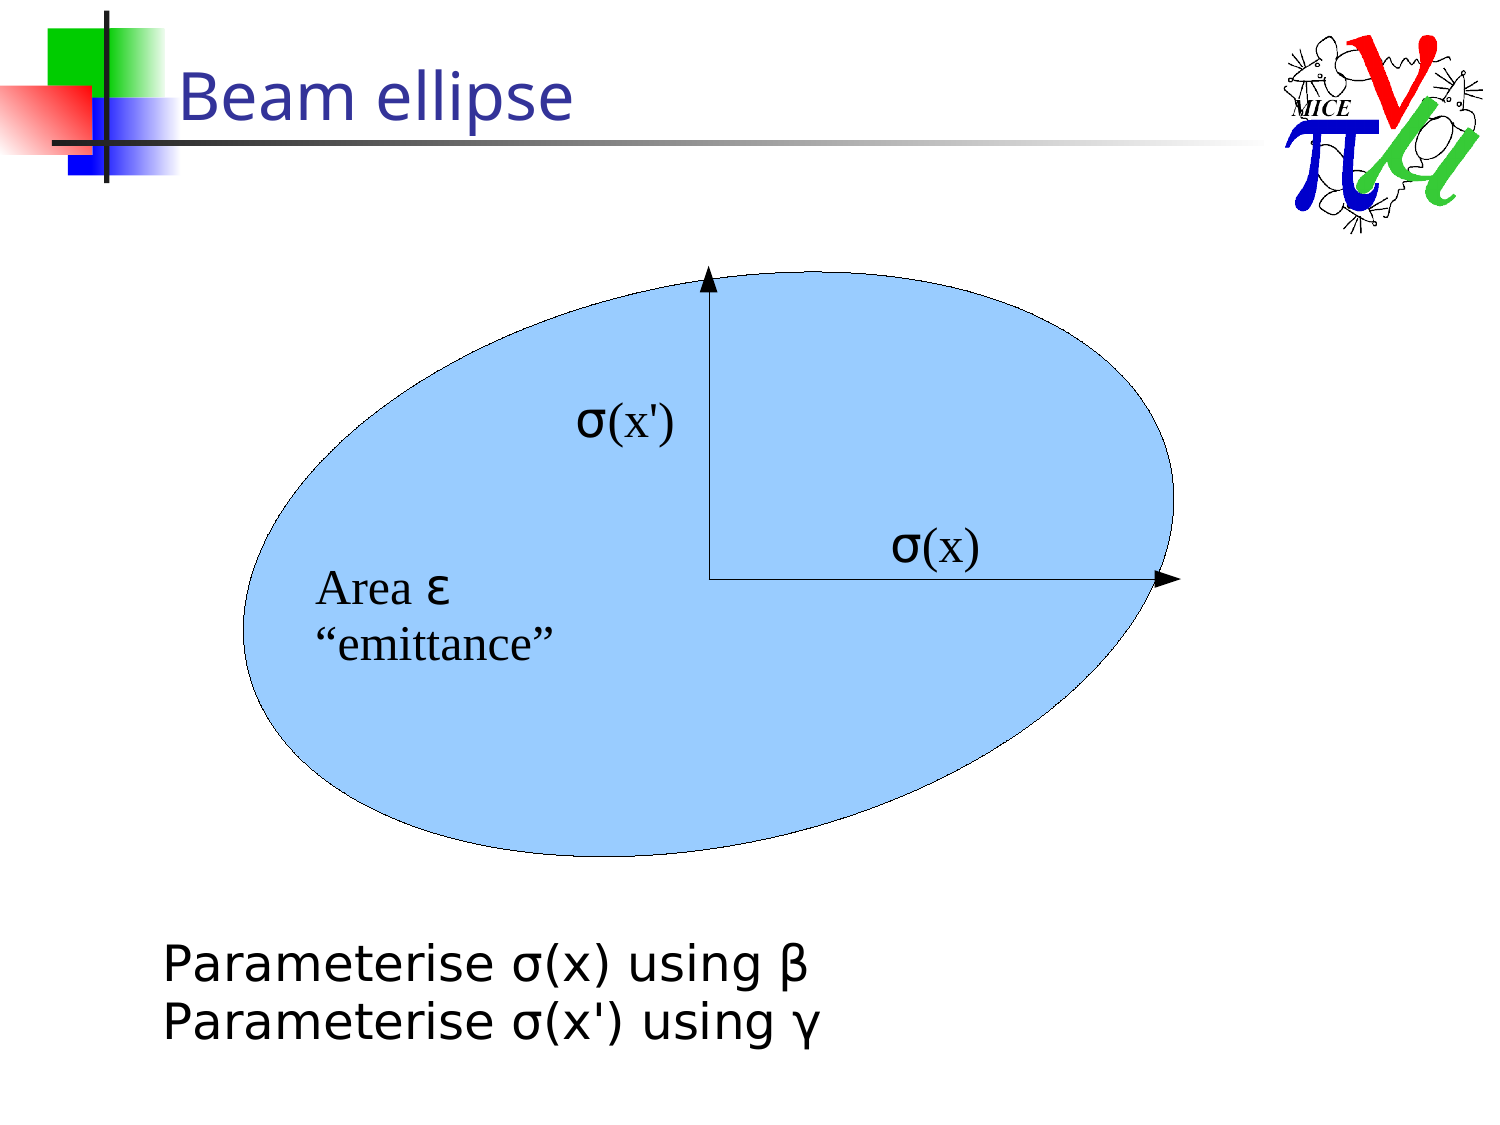

# Beam ellipse
σ(x')
σ(x)
Area ɛ
“emittance”
Parameterise σ(x) using β
Parameterise σ(x') using γ